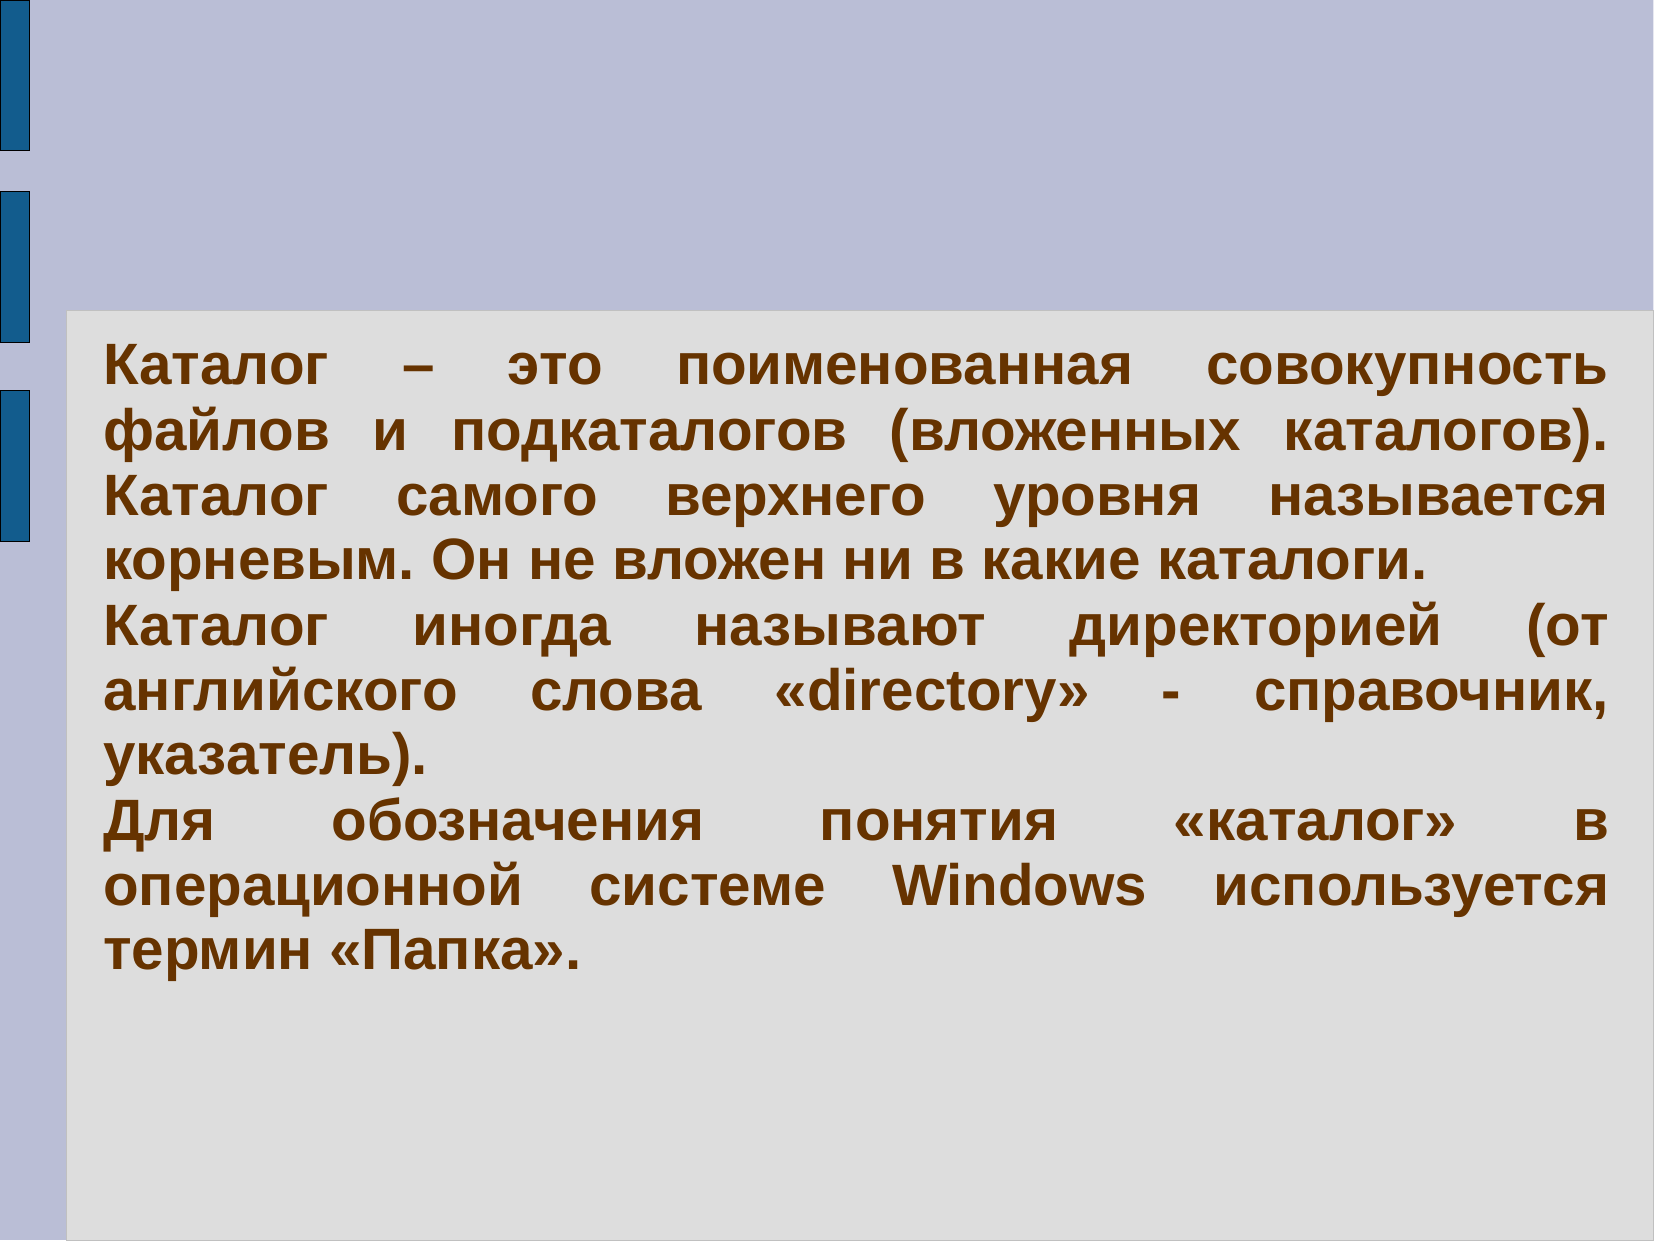

Каталог – это поименованная совокупность файлов и подкаталогов (вложенных каталогов). Каталог самого верхнего уровня называется корневым. Он не вложен ни в какие каталоги.
Каталог иногда называют директорией (от английского слова «directory» - справочник, указатель).
Для обозначения понятия «каталог» в операционной системе Windows используется термин «Папка».